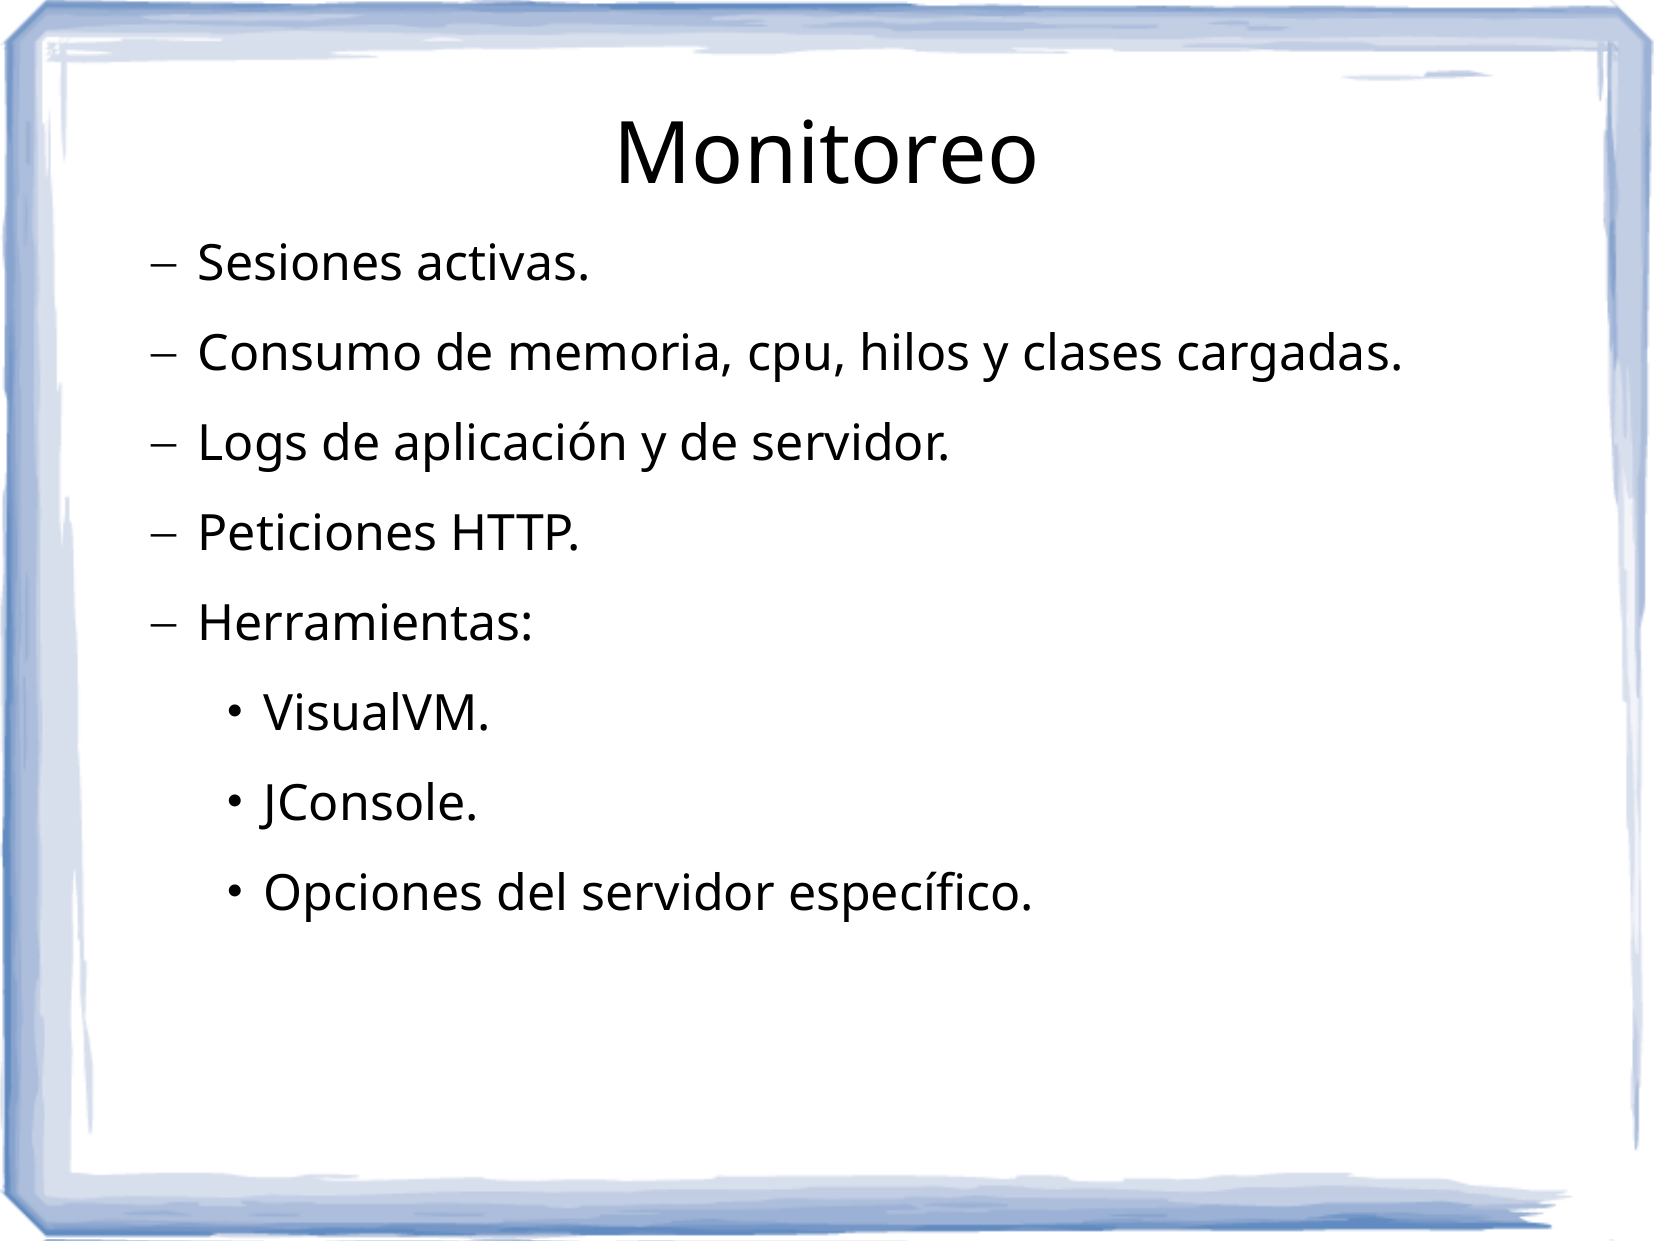

# Monitoreo
Sesiones activas.
Consumo de memoria, cpu, hilos y clases cargadas.
Logs de aplicación y de servidor.
Peticiones HTTP.
Herramientas:
VisualVM.
JConsole.
Opciones del servidor específico.